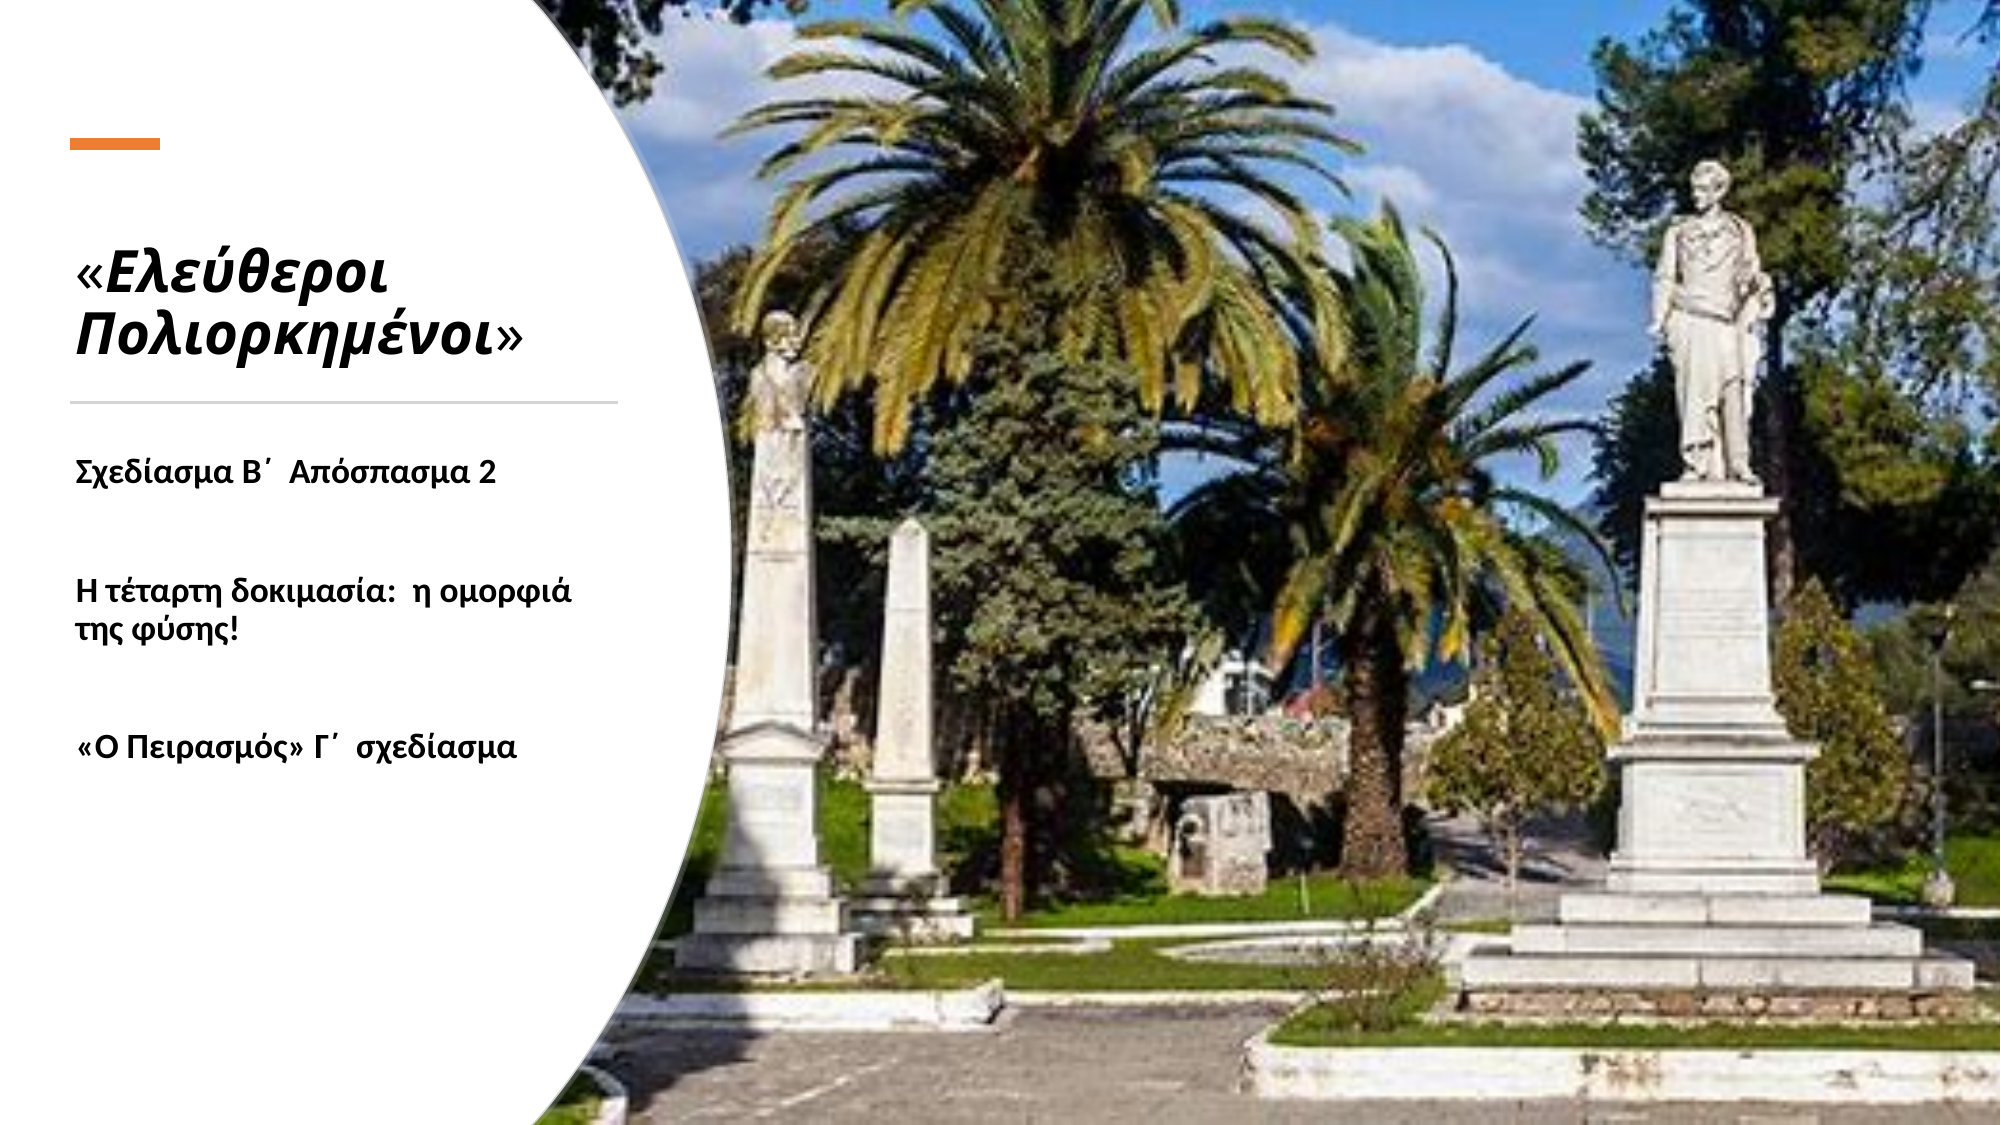

# «Ελεύθεροι Πολιορκημένοι»
Σχεδίασμα Β΄ Απόσπασμα 2
Η τέταρτη δοκιμασία: η ομορφιά της φύσης!
«Ο Πειρασμός» Γ΄ σχεδίασμα